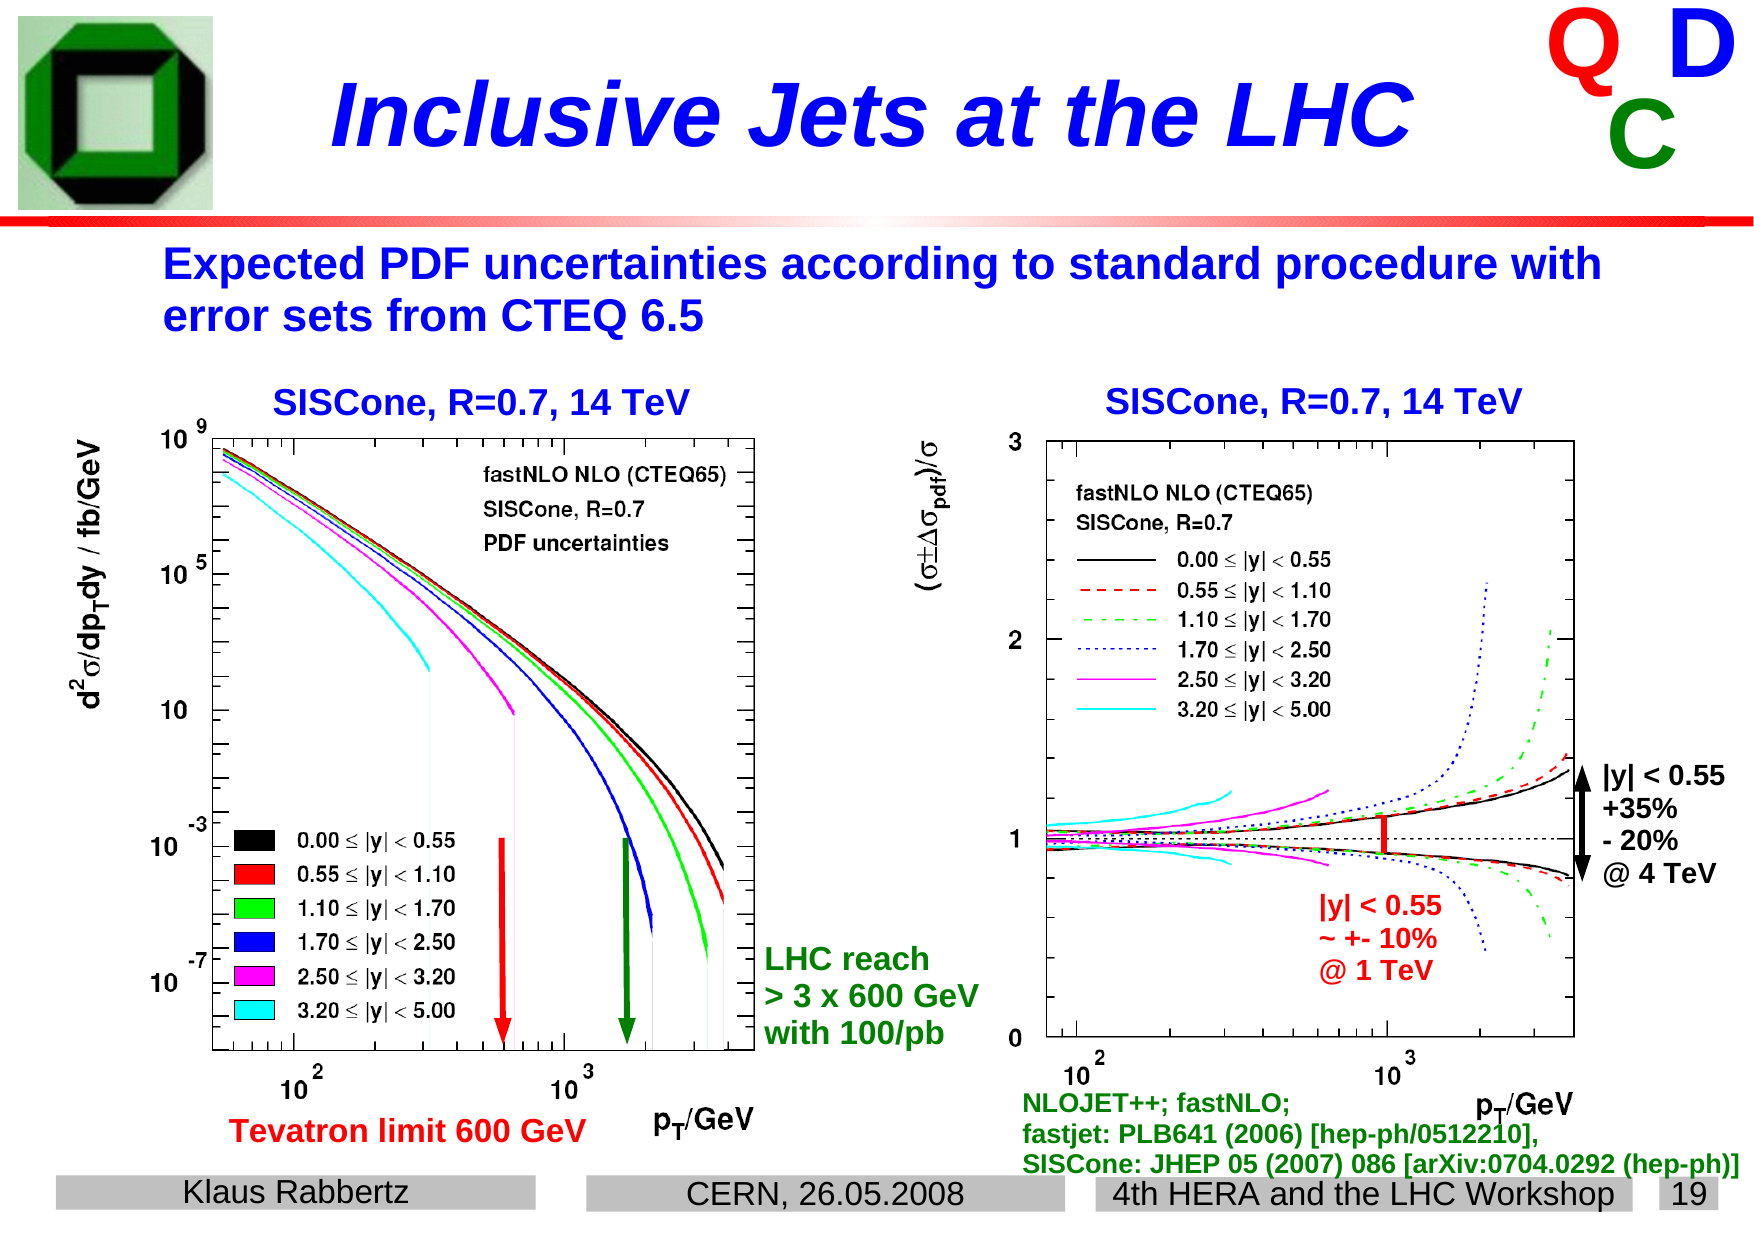

# Inclusive Jets at the LHC
Expected PDF uncertainties according to standard procedure with
error sets from CTEQ 6.5
SISCone, R=0.7, 14 TeV
SISCone, R=0.7, 14 TeV
|y| < 0.55
~ +- 10%
@ 1 TeV
|y| < 0.55
+35%
- 20%
@ 4 TeV
LHC reach
> 3 x 600 GeV
with 100/pb
NLOJET++; fastNLO;
fastjet: PLB641 (2006) [hep-ph/0512210],
SISCone: JHEP 05 (2007) 086 [arXiv:0704.0292 (hep-ph)]
Tevatron limit 600 GeV